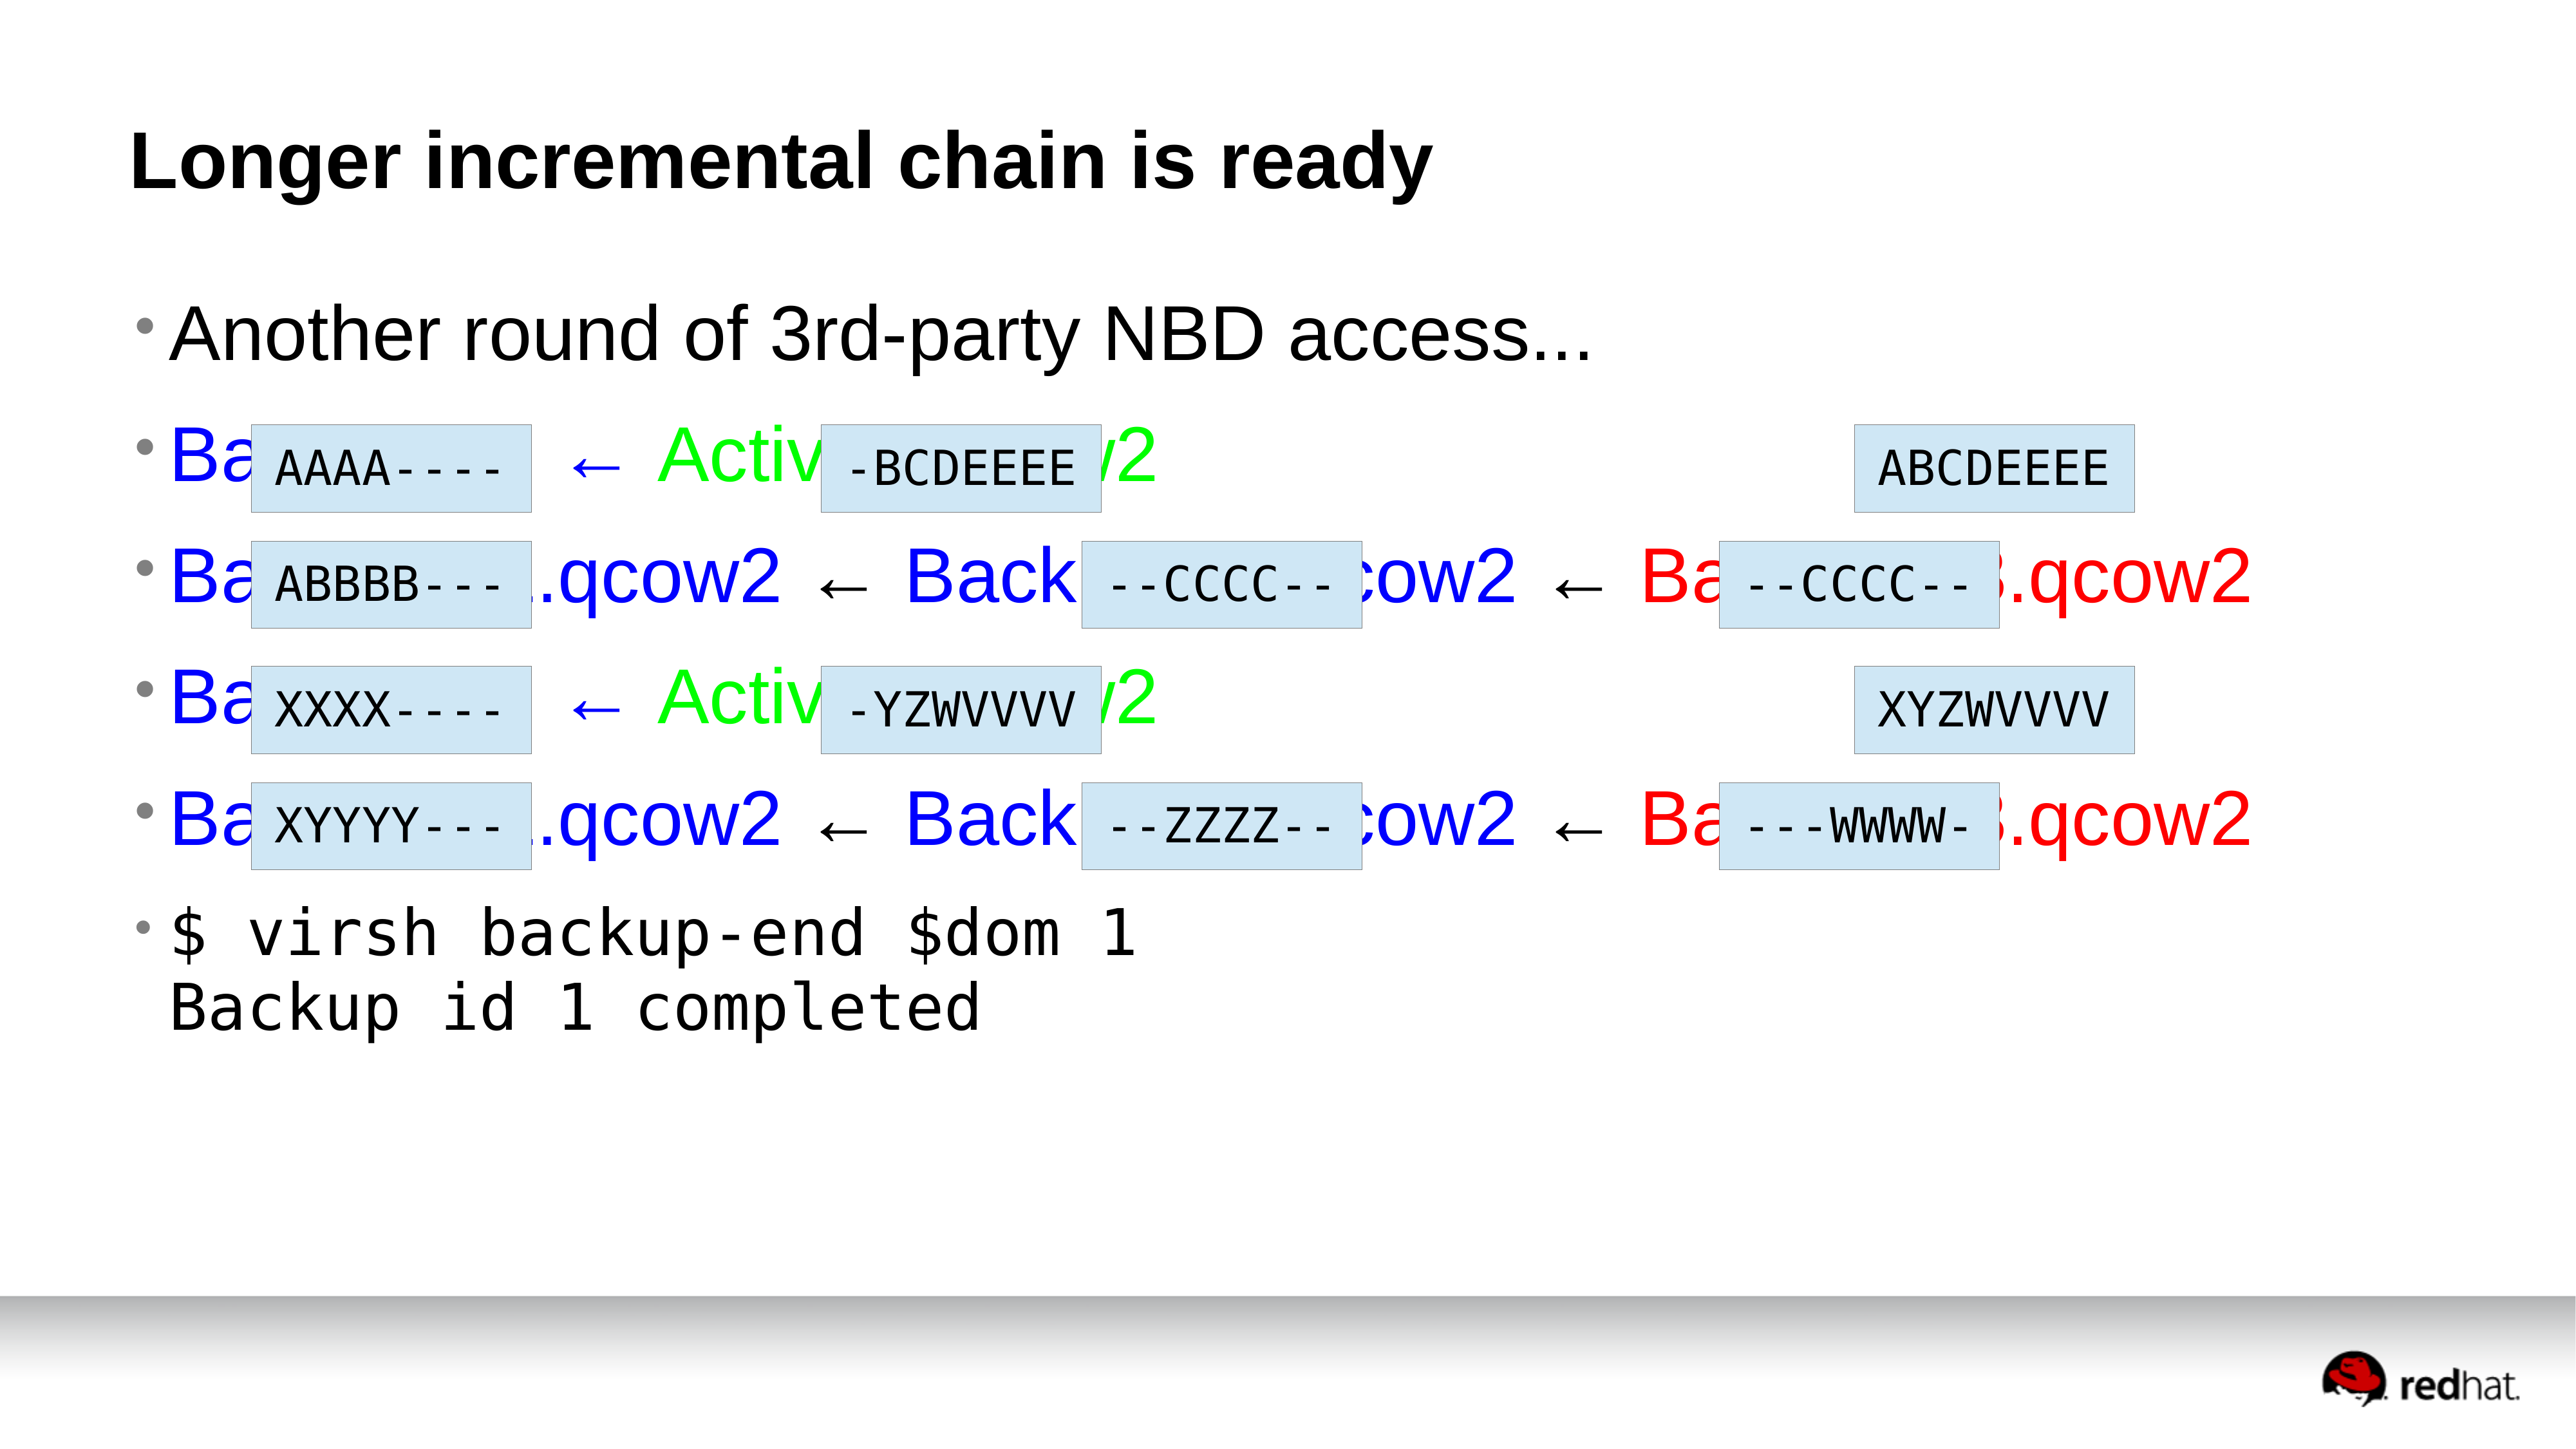

# Longer incremental chain is ready
Another round of 3rd-party NBD access...
Base1.img ← Active1.qcow2
Backup1.1.qcow2 ← Backup1.2.qcow2 ← Backup1.3.qcow2
Base2.img ← Active2.qcow2
Backup2.1.qcow2 ← Backup2.2.qcow2 ← Backup2.3.qcow2
$ virsh backup-end $dom 1
Backup id 1 completed
AAAA----
ABBBB---
XXXX----
XYYYY---
-BCDEEEE
ABCDEEEE
--CCCC--
--CCCC--
-YZWVVVV
XYZWVVVV
--ZZZZ--
---WWWW-